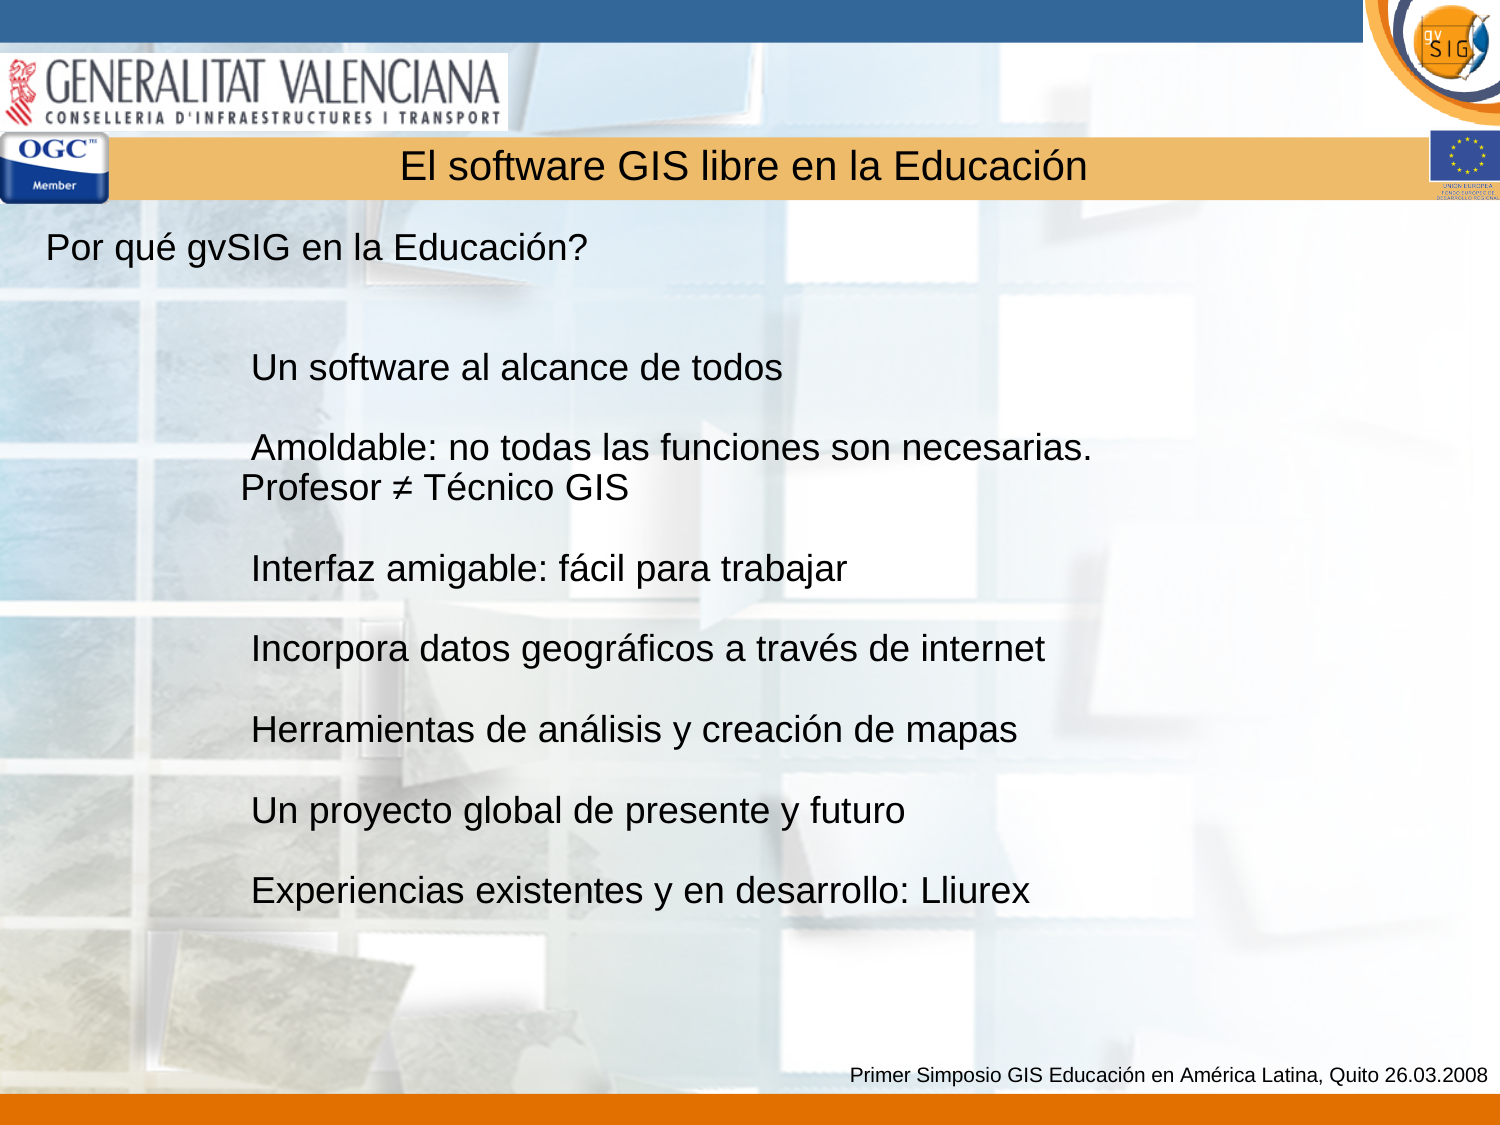

El software GIS libre en la Educación
Por qué gvSIG en la Educación?
 Un software al alcance de todos
 Amoldable: no todas las funciones son necesarias.
Profesor ≠ Técnico GIS
 Interfaz amigable: fácil para trabajar
 Incorpora datos geográficos a través de internet
 Herramientas de análisis y creación de mapas
 Un proyecto global de presente y futuro
 Experiencias existentes y en desarrollo: Lliurex